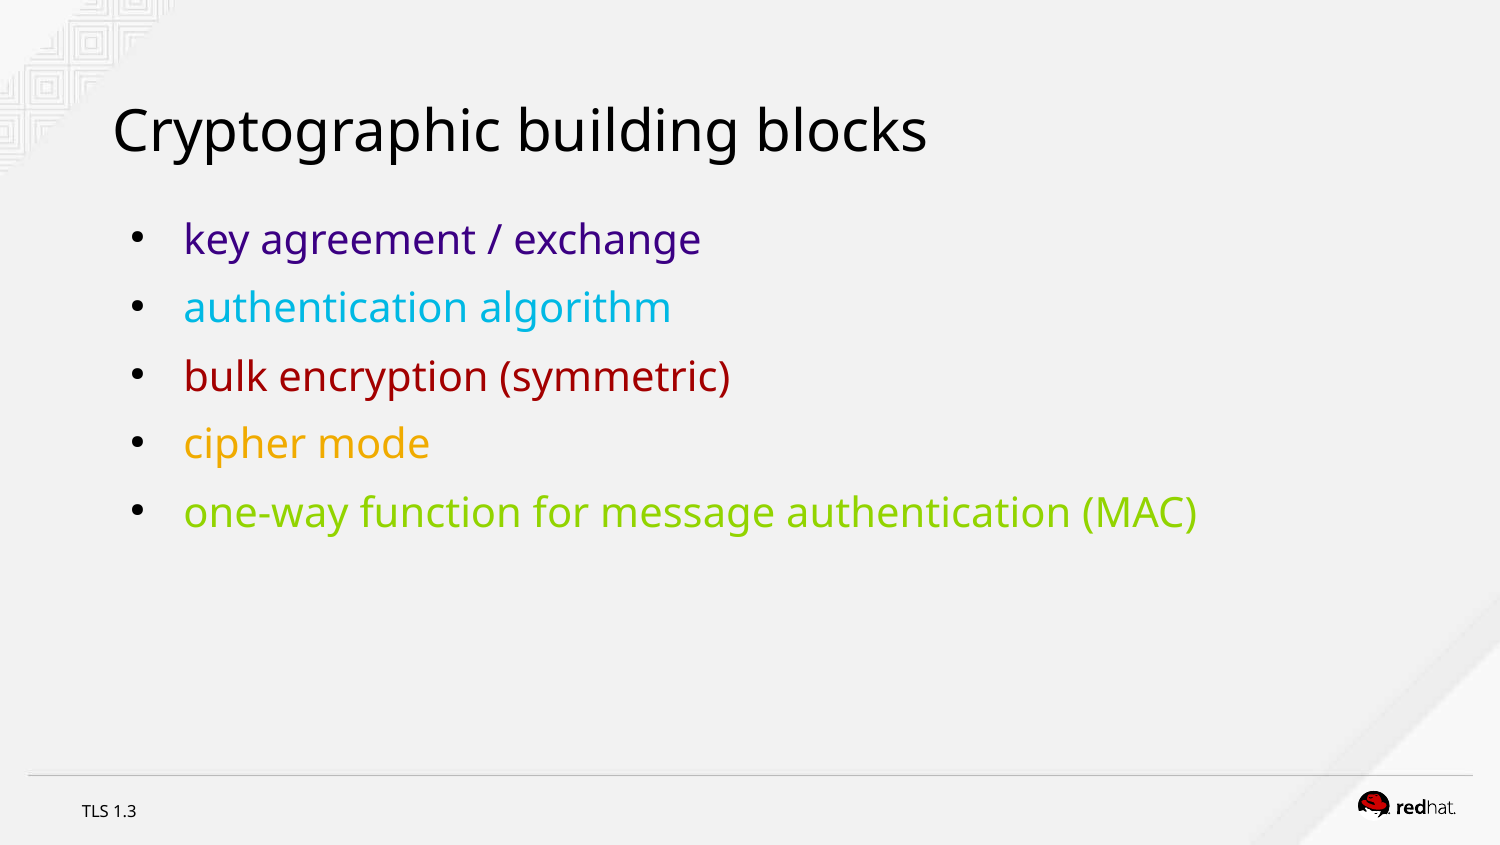

# Cryptographic building blocks
key agreement / exchange
authentication algorithm
bulk encryption (symmetric)
cipher mode
one-way function for message authentication (MAC)
TLS 1.3